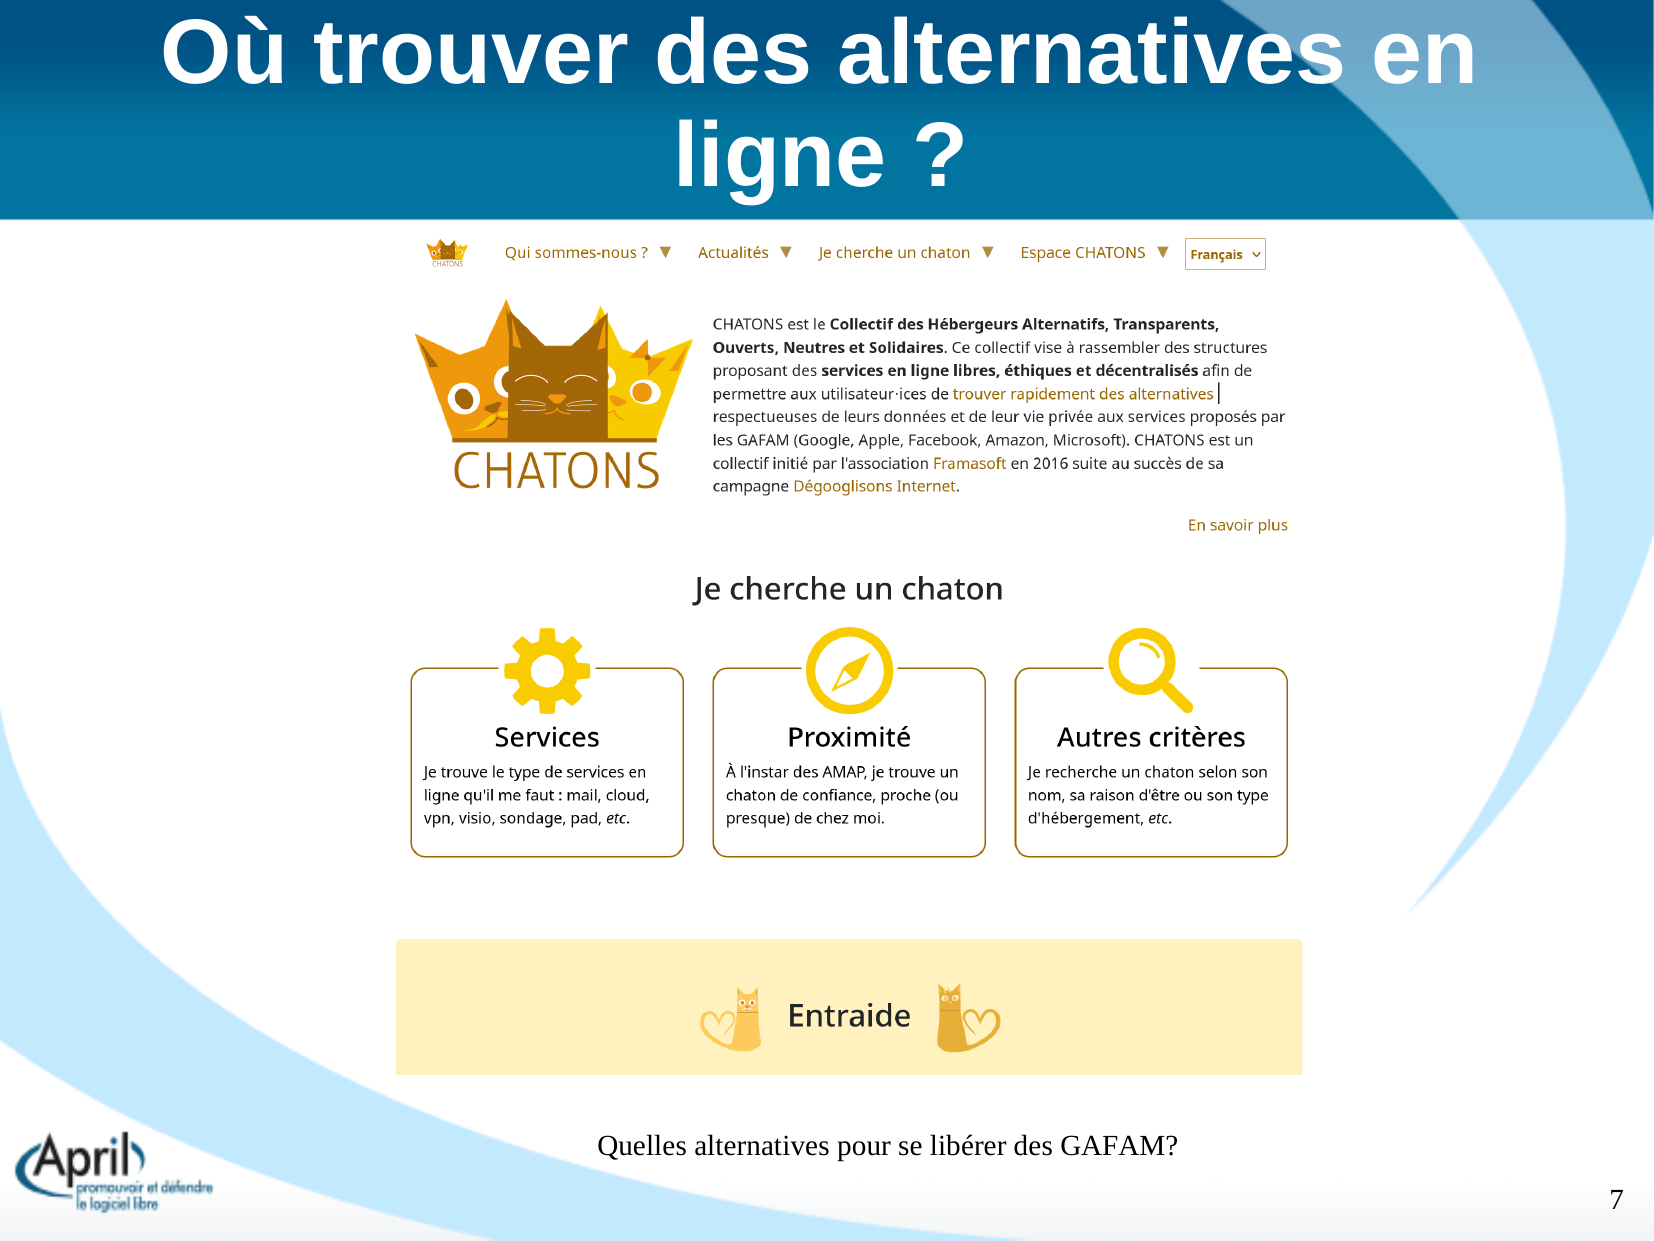

# Où trouver des alternatives en ligne ?
Quelles alternatives pour se libérer des GAFAM?
7